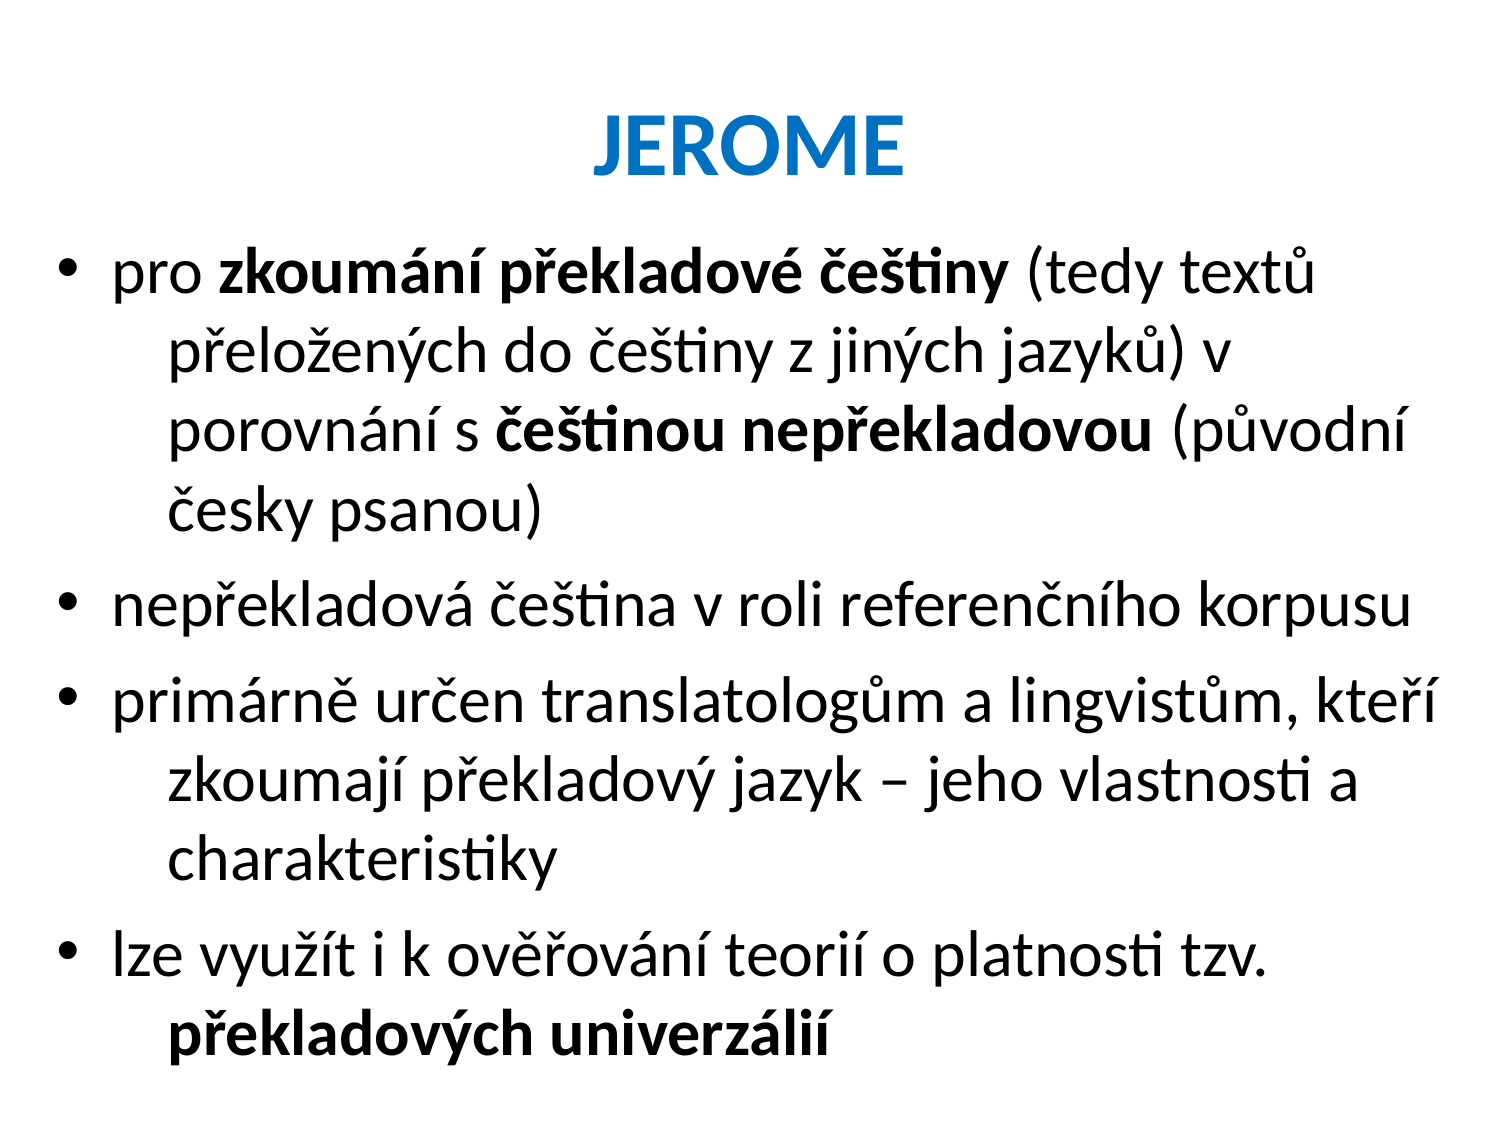

# JEROME
pro zkoumání překladové češtiny (tedy textů přeložených do češtiny z jiných jazyků) v porovnání s češtinou nepřekladovou (původní česky psanou)
nepřekladová čeština v roli referenčního korpusu
primárně určen translatologům a lingvistům, kteří zkoumají překladový jazyk – jeho vlastnosti a charakteristiky
lze využít i k ověřování teorií o platnosti tzv. překladových univerzálií